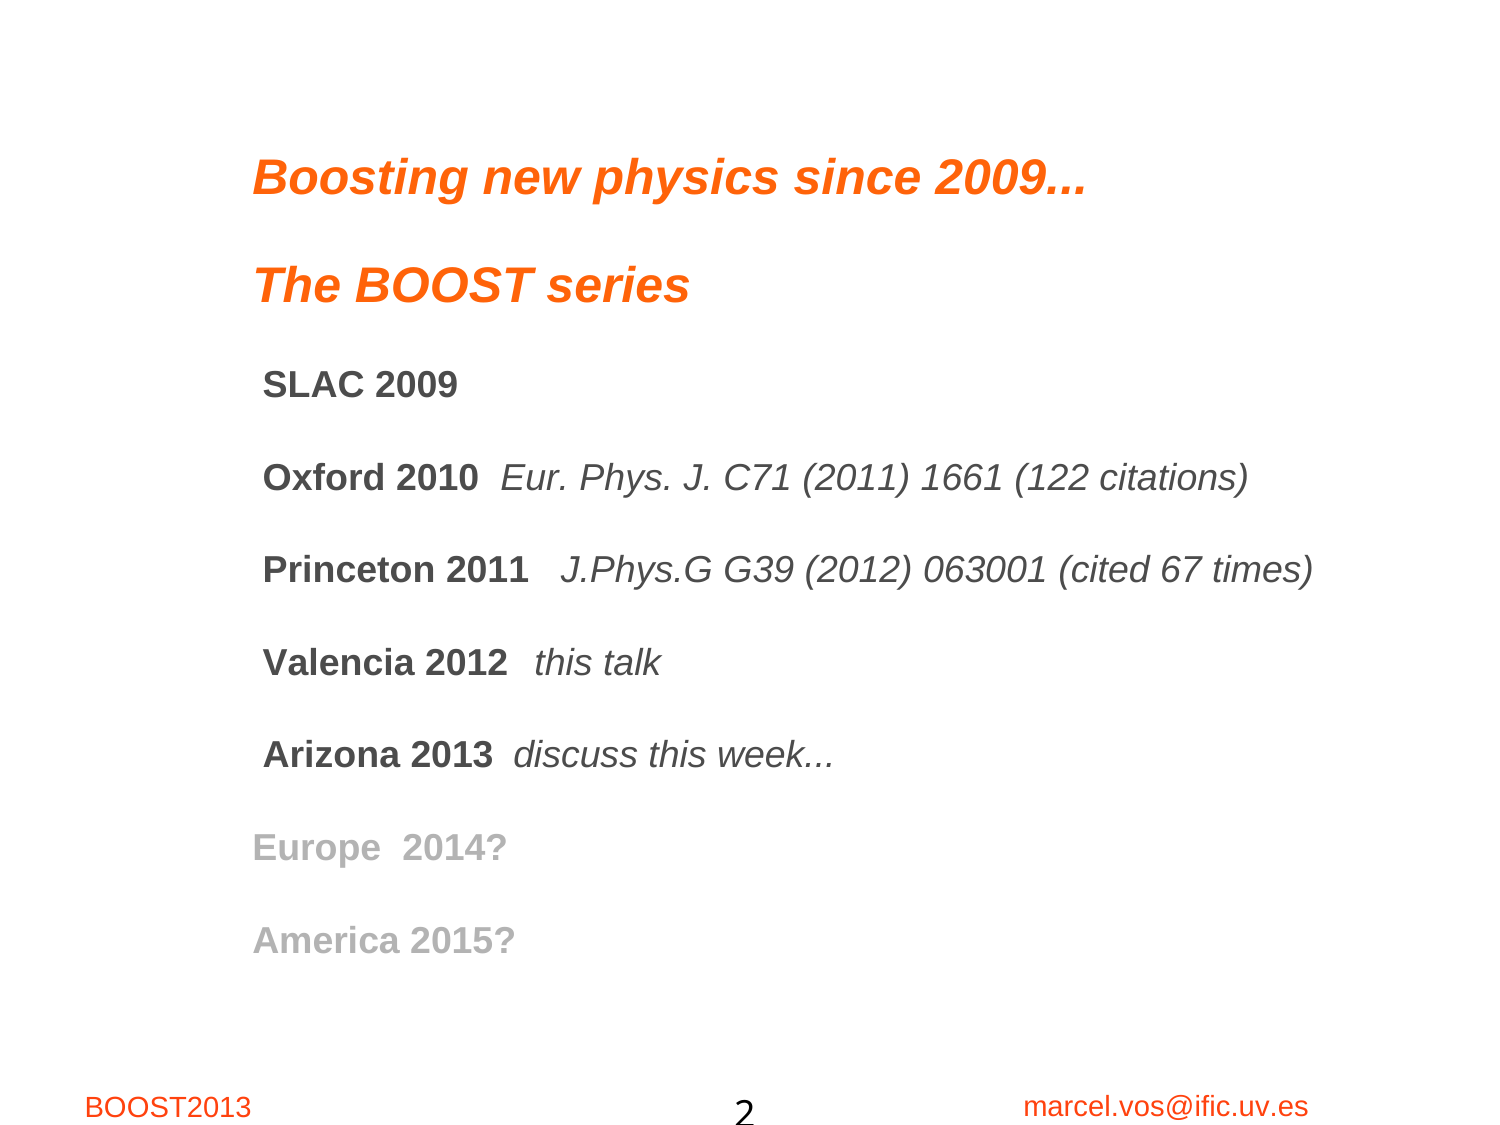

Boosting new physics since 2009...
The BOOST series
 SLAC 2009
 Oxford 2010 Eur. Phys. J. C71 (2011) 1661 (122 citations)
 Princeton 2011 J.Phys.G G39 (2012) 063001 (cited 67 times)
 Valencia 2012	 this talk
 Arizona 2013	discuss this week...
Europe 2014?
America 2015?
2
Marcel.Vos@ific.uv.es